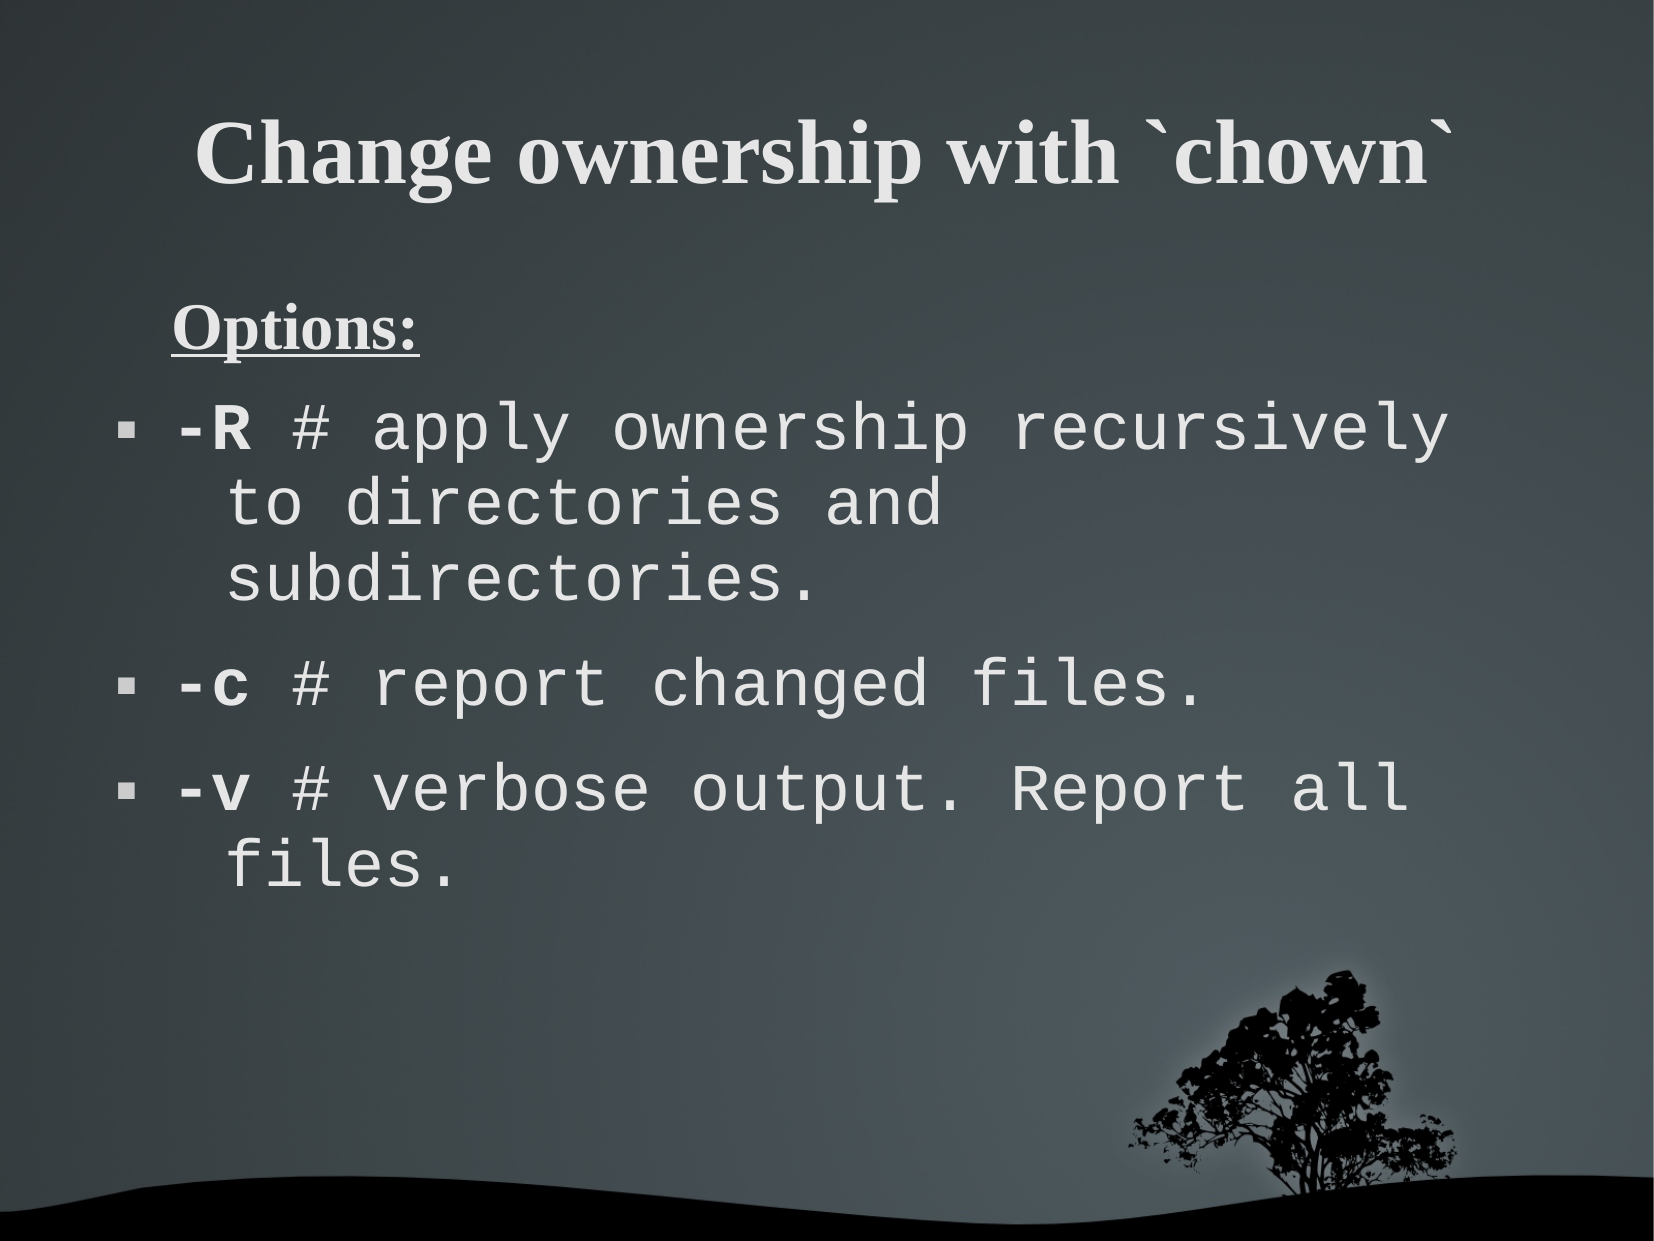

Change ownership with `chown`
# Options:
-R # apply ownership recursively to directories and subdirectories.
-c # report changed files.
-v # verbose output. Report all files.